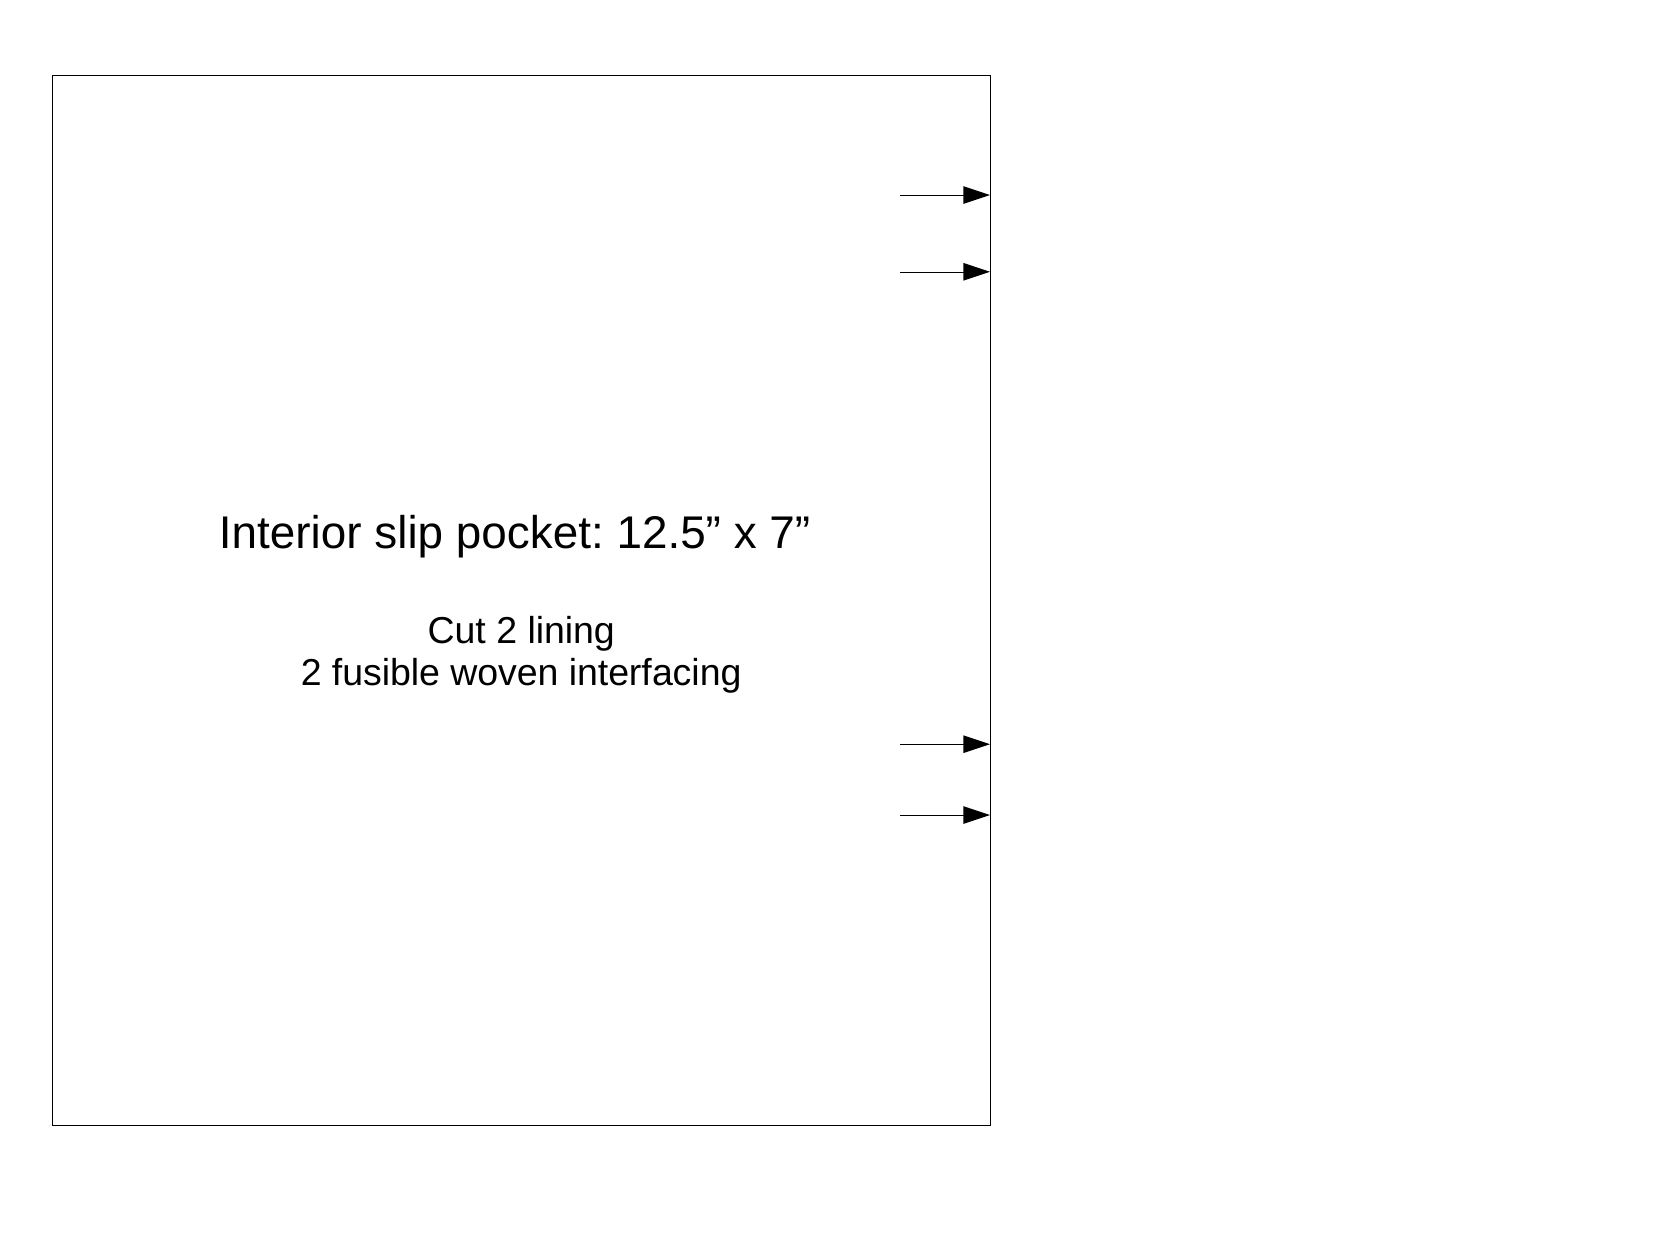

Interior slip pocket: 12.5” x 7”
Cut 2 lining
2 fusible woven interfacing